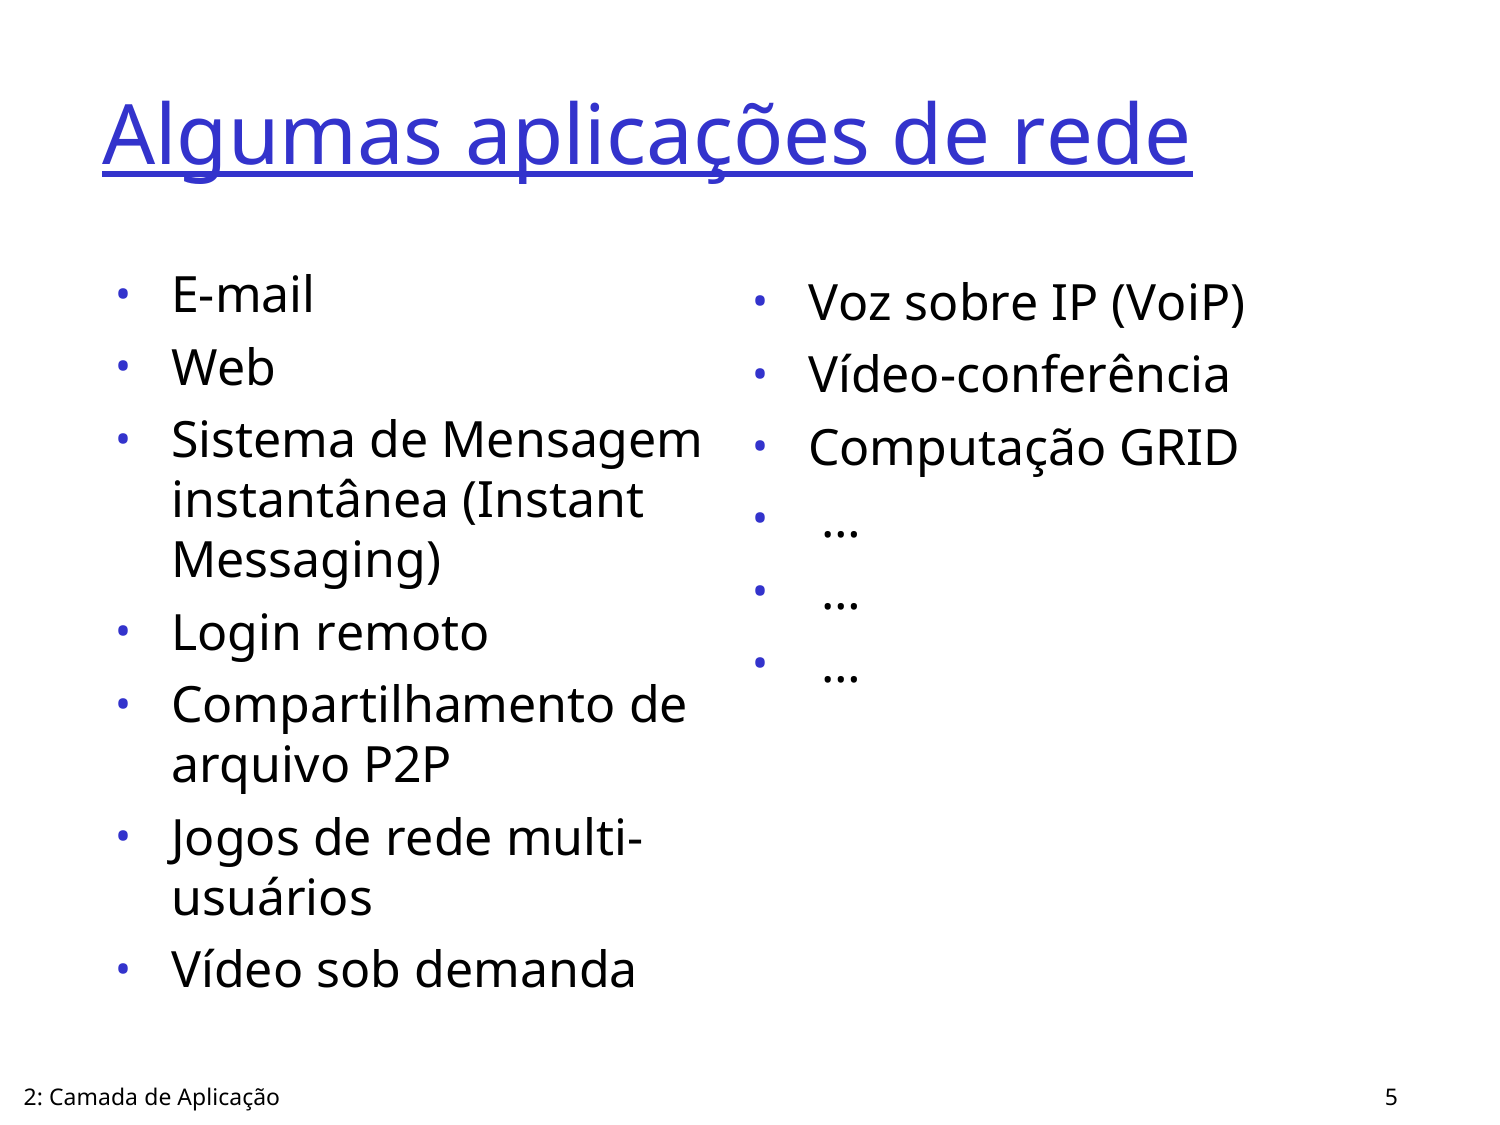

# Algumas aplicações de rede
E-mail
Web
Sistema de Mensagem instantânea (Instant Messaging)
Login remoto
Compartilhamento de arquivo P2P
Jogos de rede multi-usuários
Vídeo sob demanda
Voz sobre IP (VoiP)
Vídeo-conferência
Computação GRID
 …
 …
 …
5